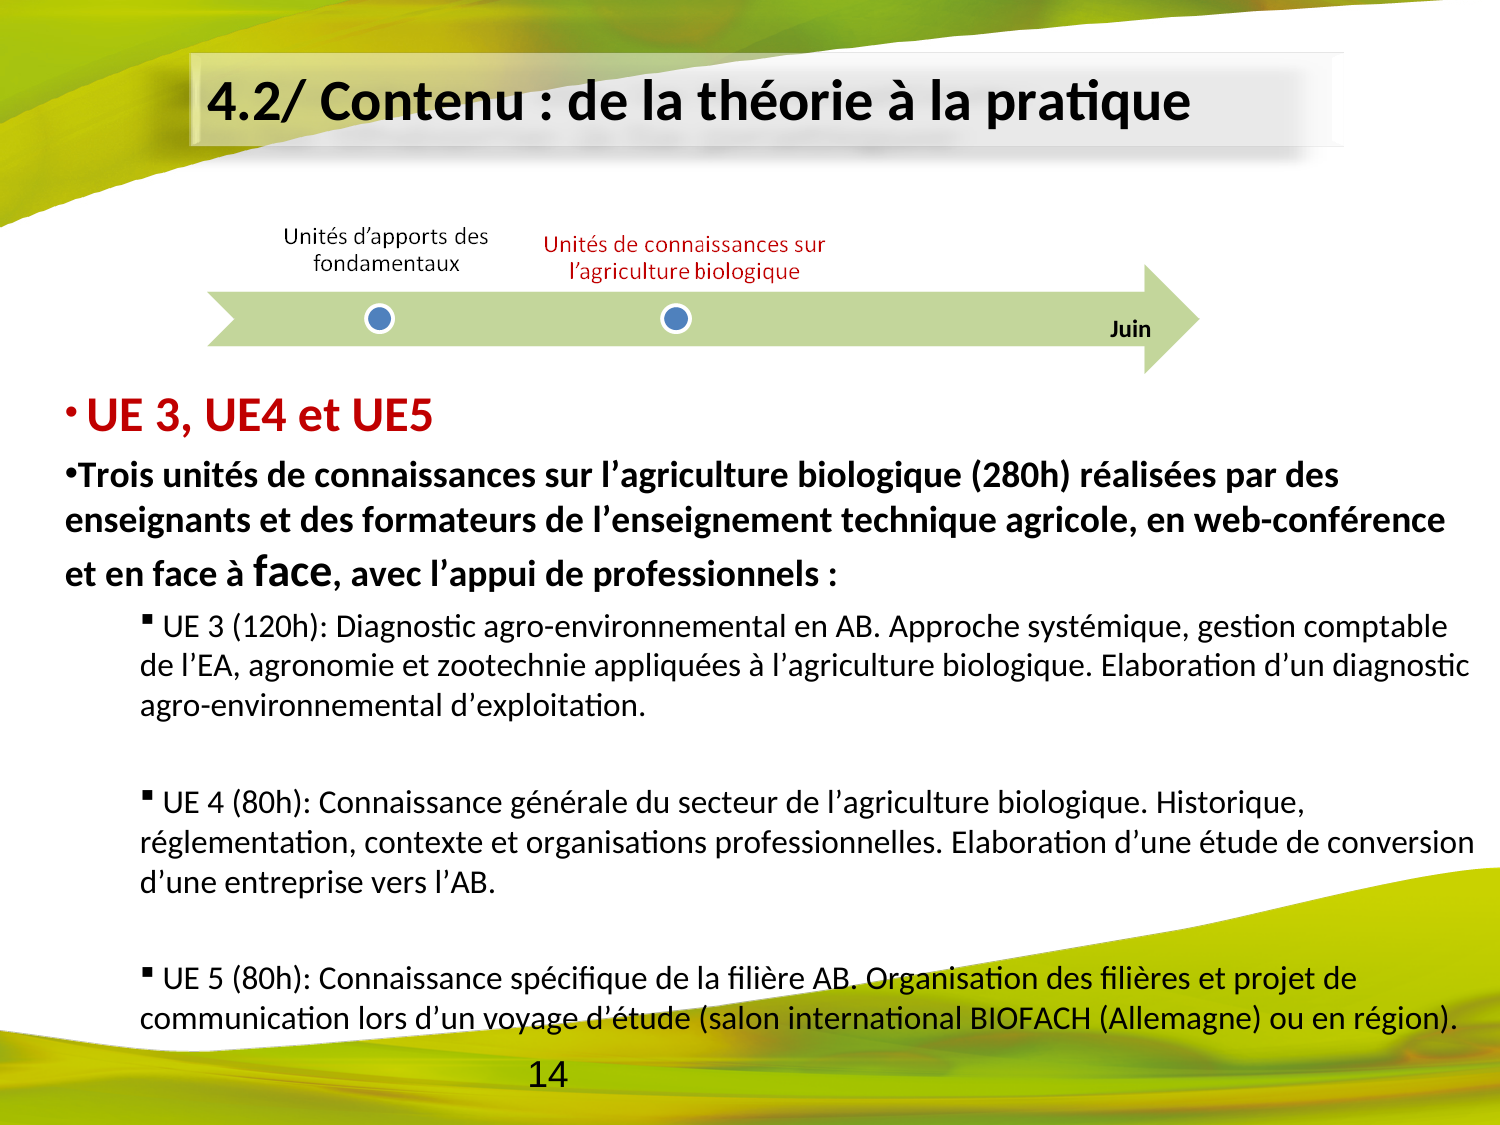

4.2/ Contenu : de la théorie à la pratique
Juin
 UE 3, UE4 et UE5
Trois unités de connaissances sur l’agriculture biologique (280h) réalisées par des enseignants et des formateurs de l’enseignement technique agricole, en web-conférence et en face à face, avec l’appui de professionnels :
 UE 3 (120h): Diagnostic agro-environnemental en AB. Approche systémique, gestion comptable de l’EA, agronomie et zootechnie appliquées à l’agriculture biologique. Elaboration d’un diagnostic agro-environnemental d’exploitation.
 UE 4 (80h): Connaissance générale du secteur de l’agriculture biologique. Historique, réglementation, contexte et organisations professionnelles. Elaboration d’une étude de conversion d’une entreprise vers l’AB.
 UE 5 (80h): Connaissance spécifique de la filière AB. Organisation des filières et projet de communication lors d’un voyage d’étude (salon international BIOFACH (Allemagne) ou en région).